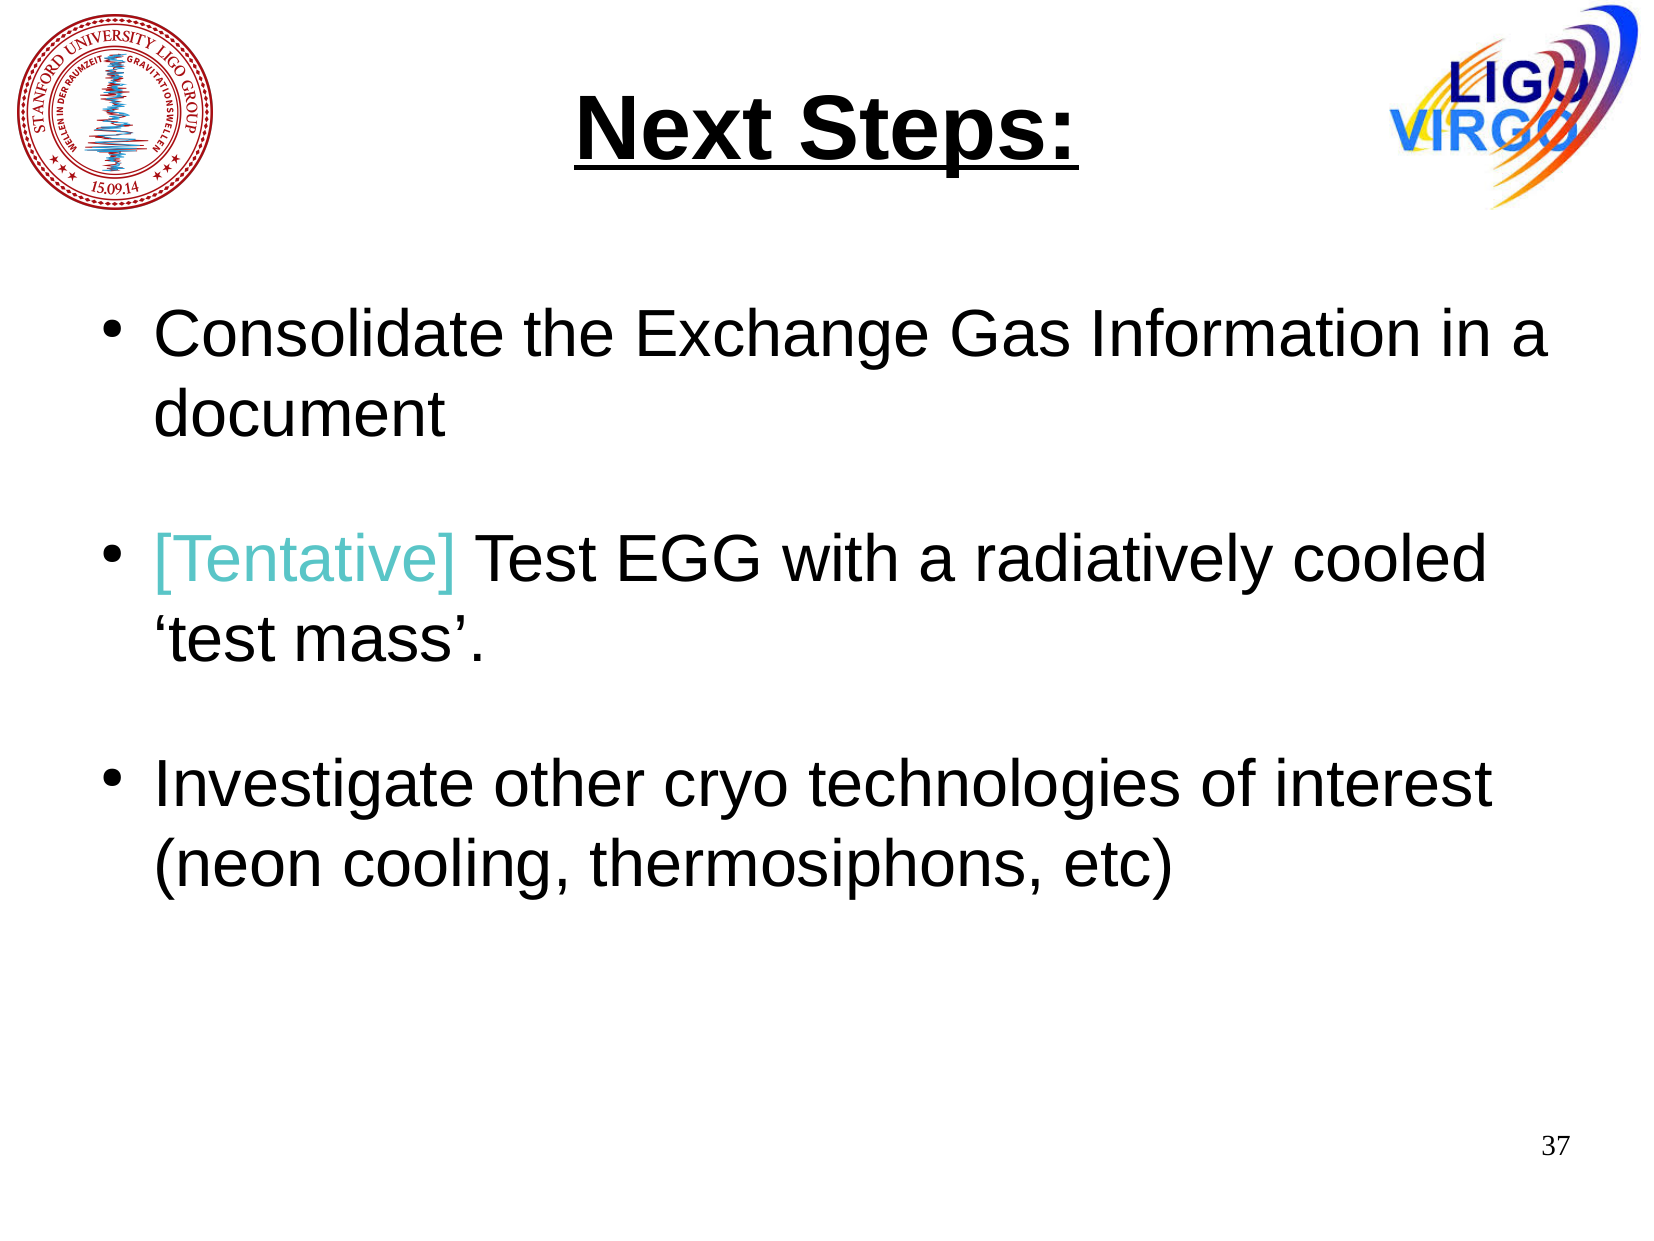

Next Steps:
Consolidate the Exchange Gas Information in a document
[Tentative] Test EGG with a radiatively cooled ‘test mass’.
Investigate other cryo technologies of interest (neon cooling, thermosiphons, etc)
37